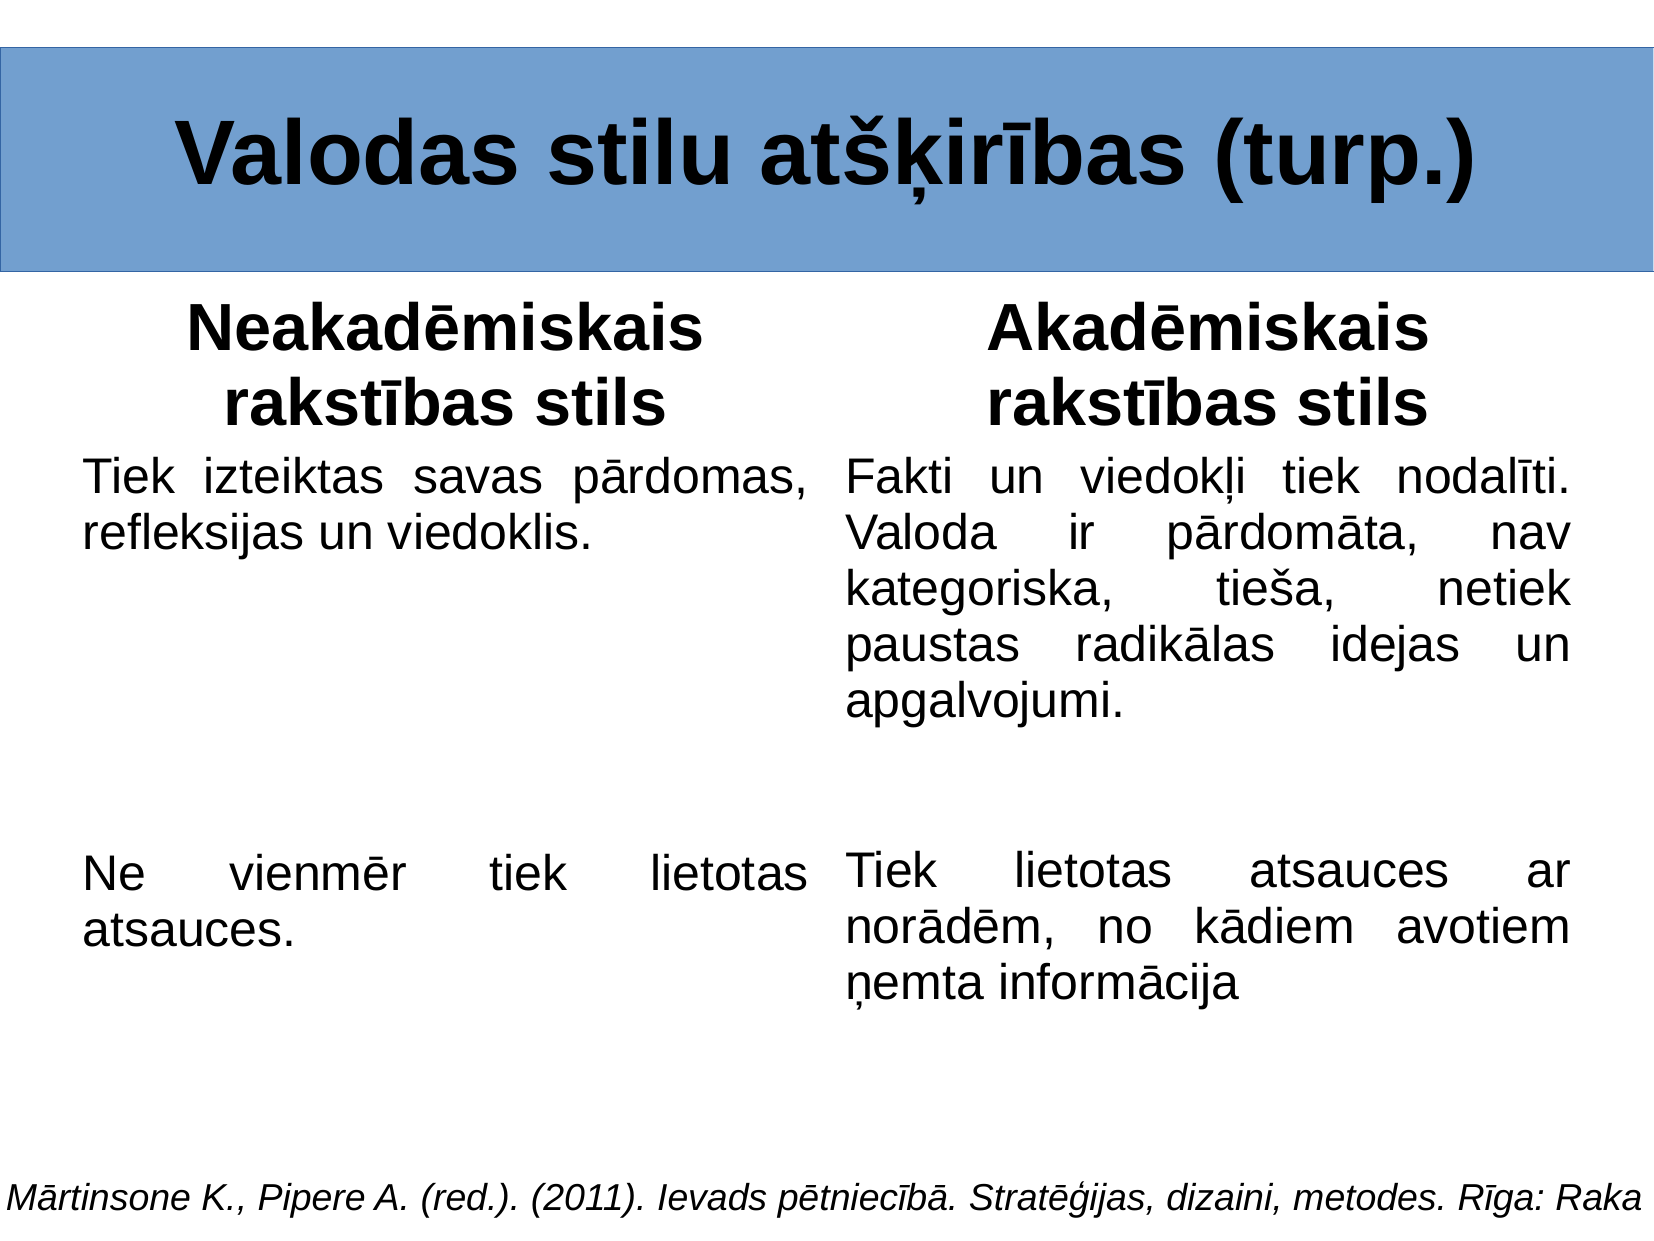

# Valodas stilu atšķirības (turp.)
Neakadēmiskais rakstības stils
Akadēmiskais rakstības stils
Tiek izteiktas savas pārdomas, refleksijas un viedoklis.
Ne vienmēr tiek lietotas atsauces.
Fakti un viedokļi tiek nodalīti. Valoda ir pārdomāta, nav kategoriska, tieša, netiek paustas radikālas idejas un apgalvojumi.
Tiek lietotas atsauces ar norādēm, no kādiem avotiem ņemta informācija
Mārtinsone K., Pipere A. (red.). (2011). Ievads pētniecībā. Stratēģijas, dizaini, metodes. Rīga: Raka